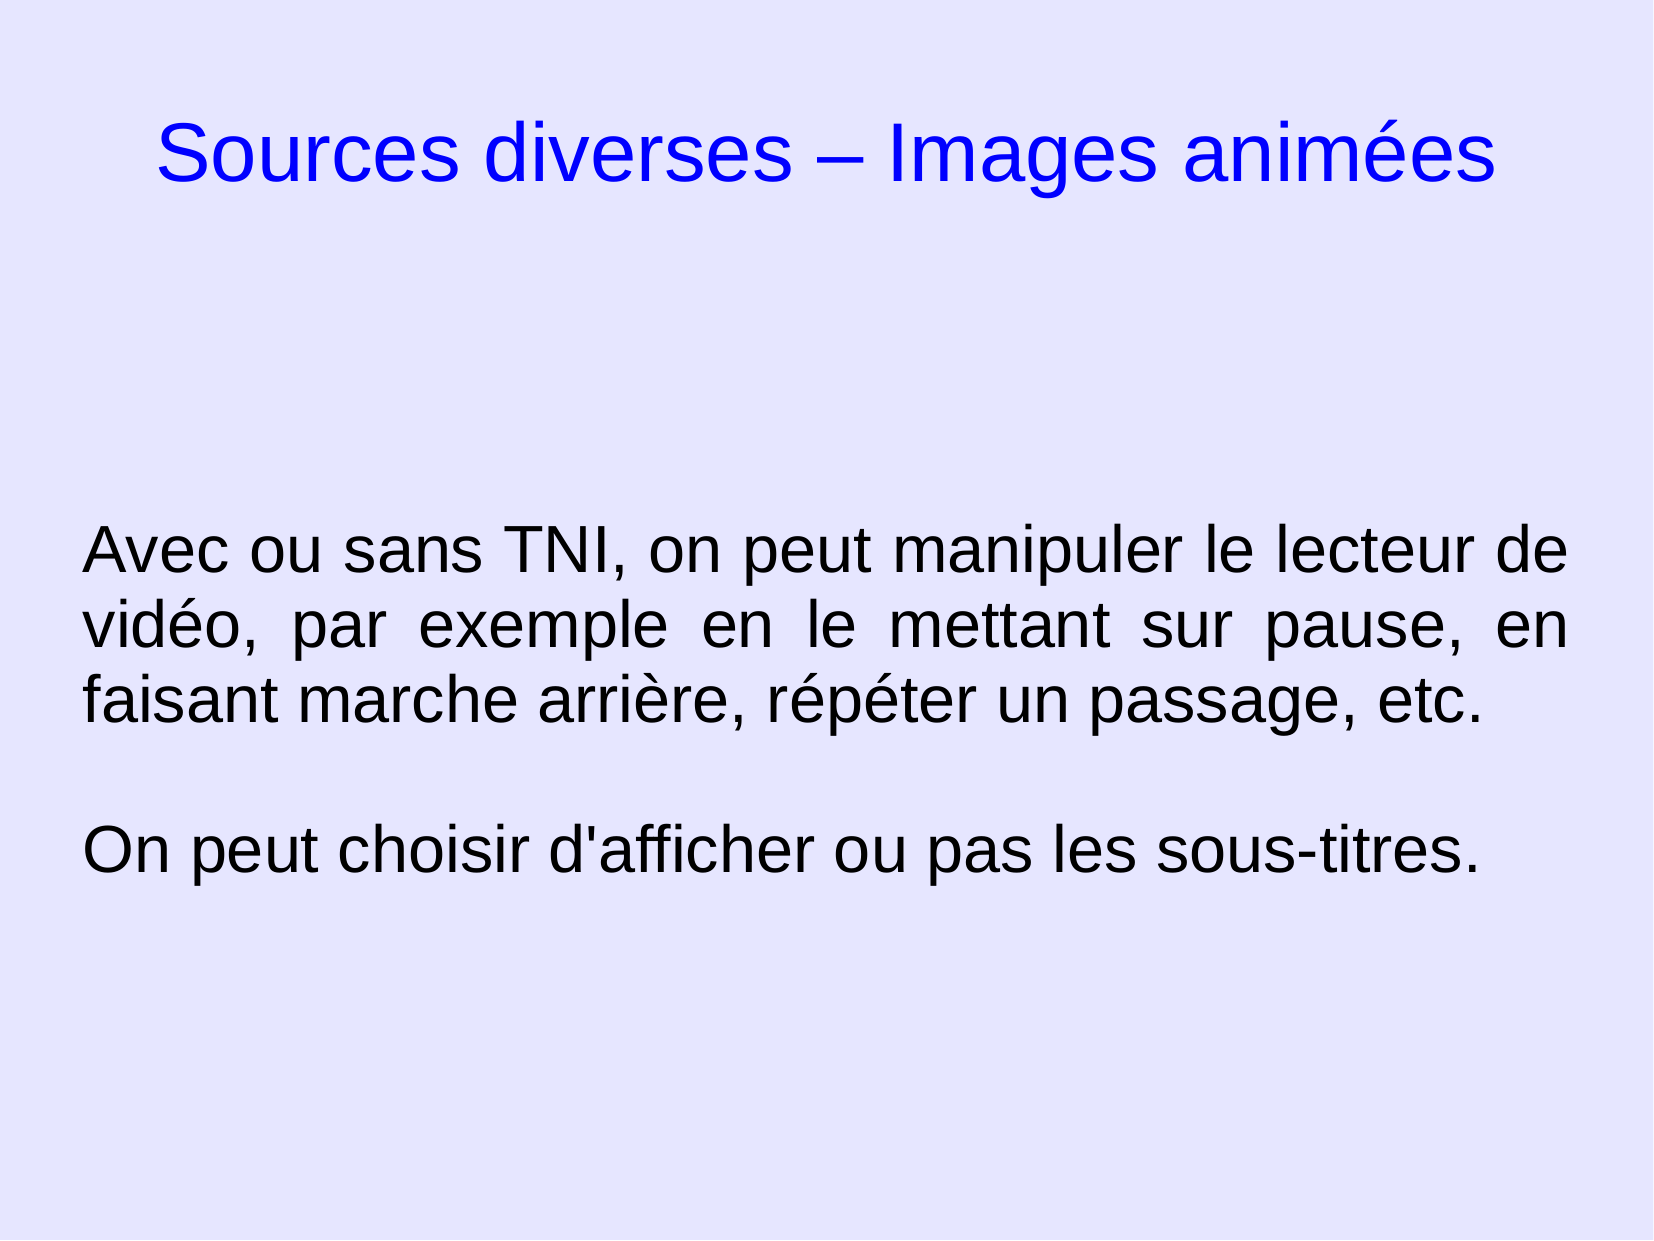

# Sources diverses – Images animées
Avec ou sans TNI, on peut manipuler le lecteur de vidéo, par exemple en le mettant sur pause, en faisant marche arrière, répéter un passage, etc.
On peut choisir d'afficher ou pas les sous-titres.